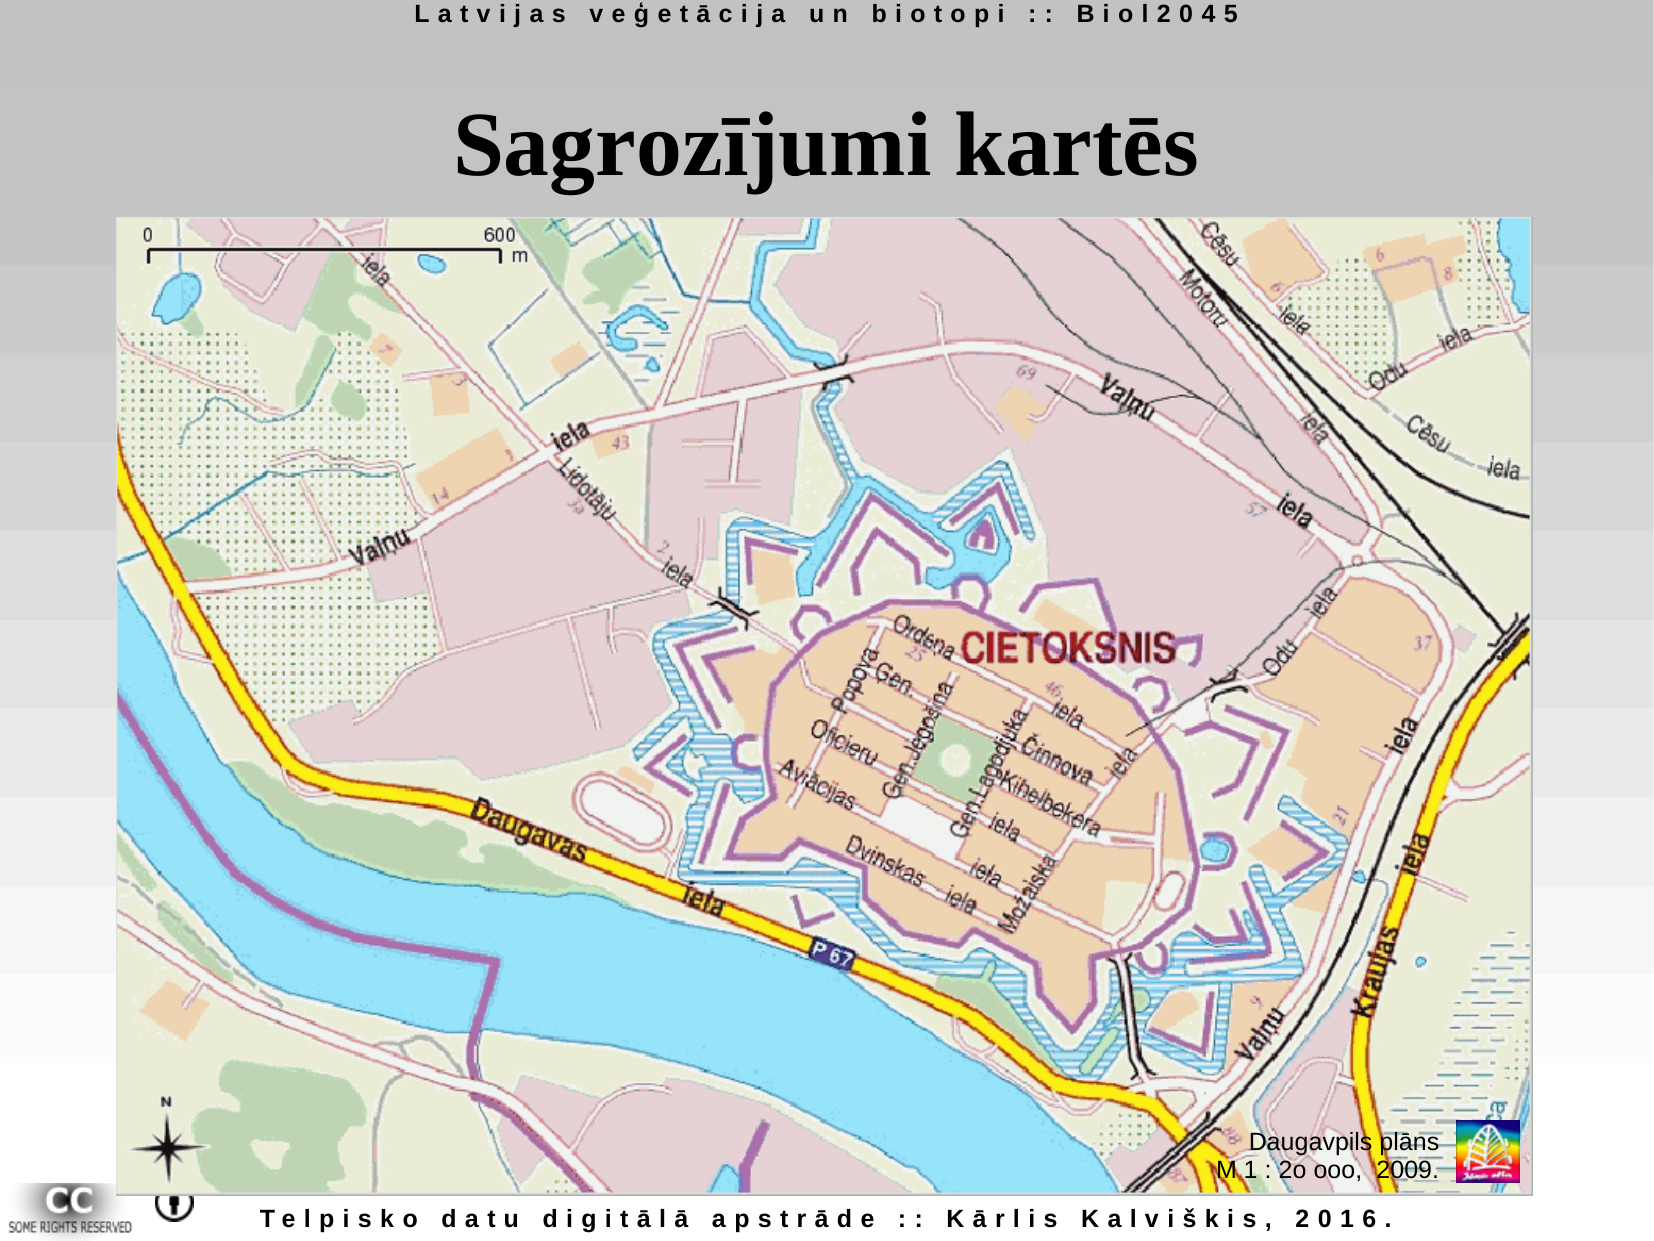

# Sagrozījumi kartēs
Daugavpils plāns
M 1 : 2o ooo, 2009.